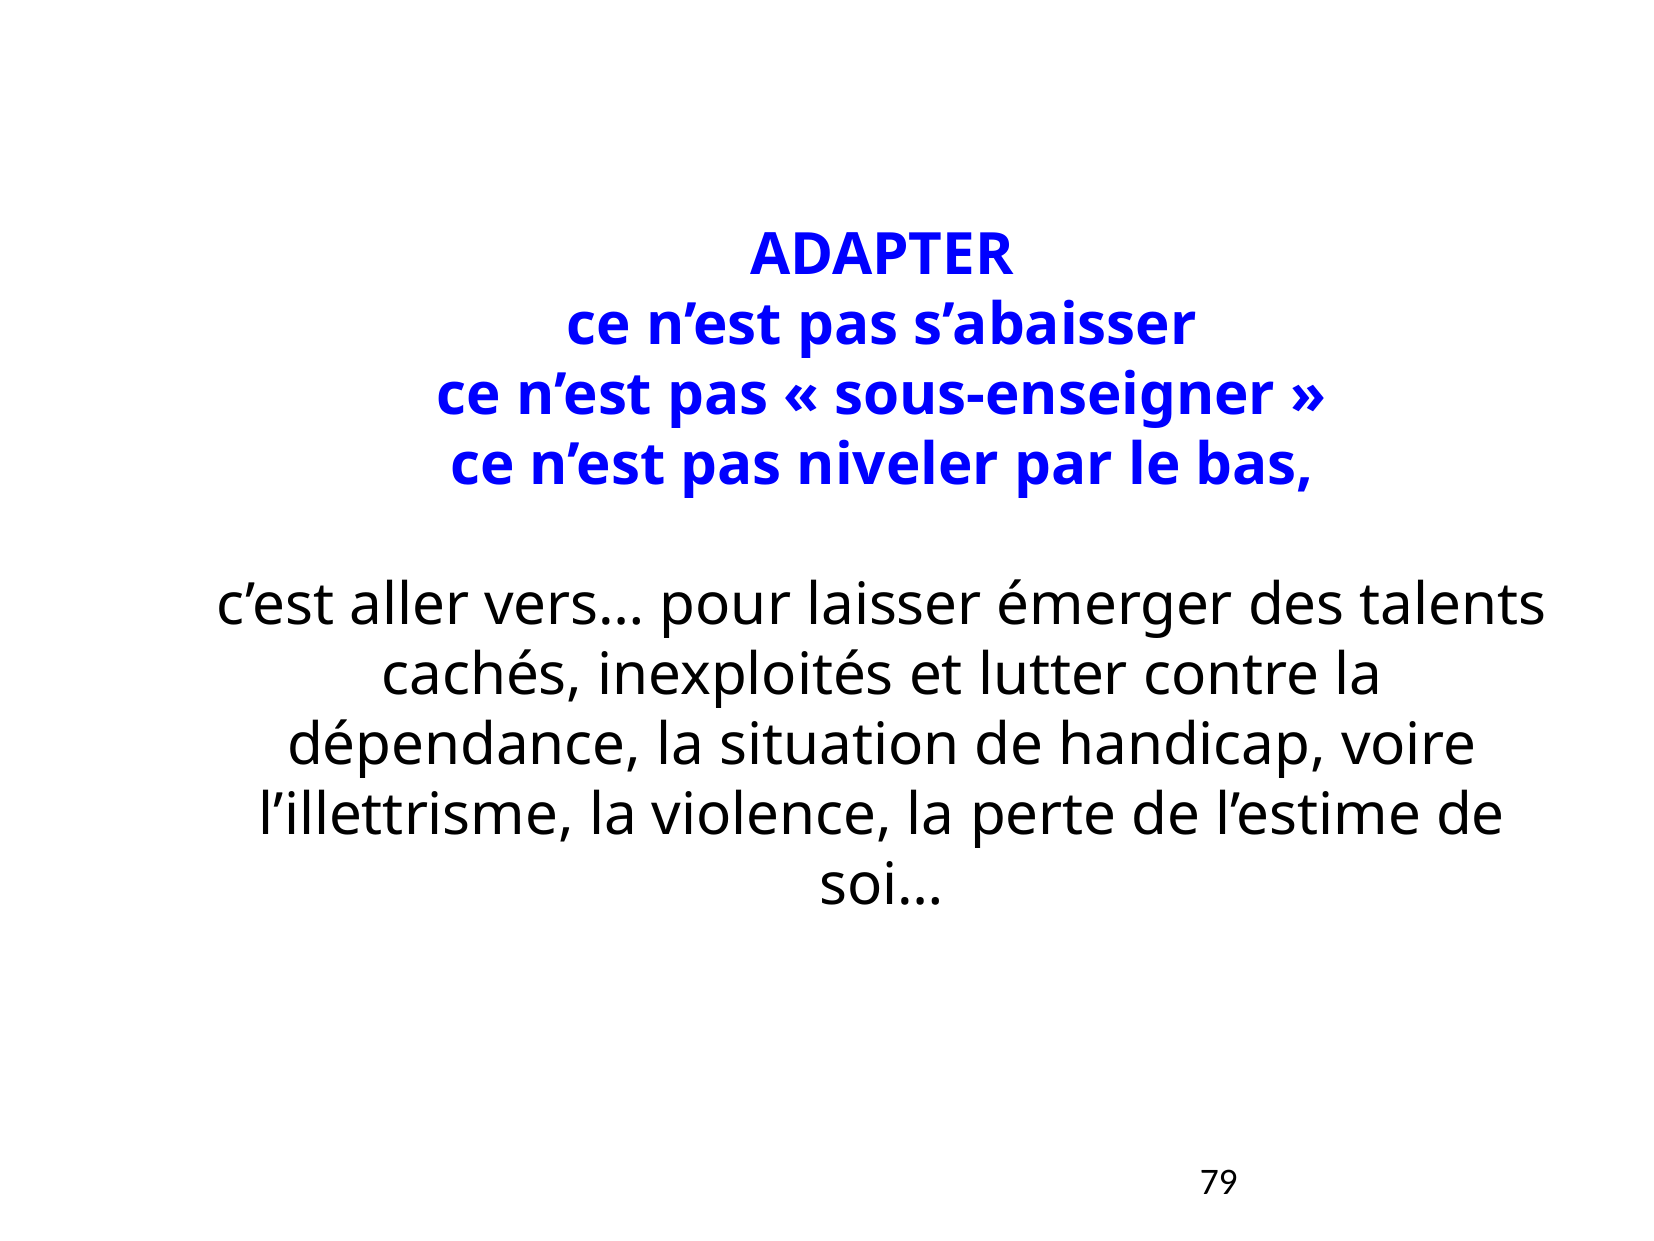

# ADAPTER ce n’est pas s’abaisser ce n’est pas « sous-enseigner » ce n’est pas niveler par le bas, c’est aller vers… pour laisser émerger des talents cachés, inexploités et lutter contre la dépendance, la situation de handicap, voire l’illettrisme, la violence, la perte de l’estime de soi…